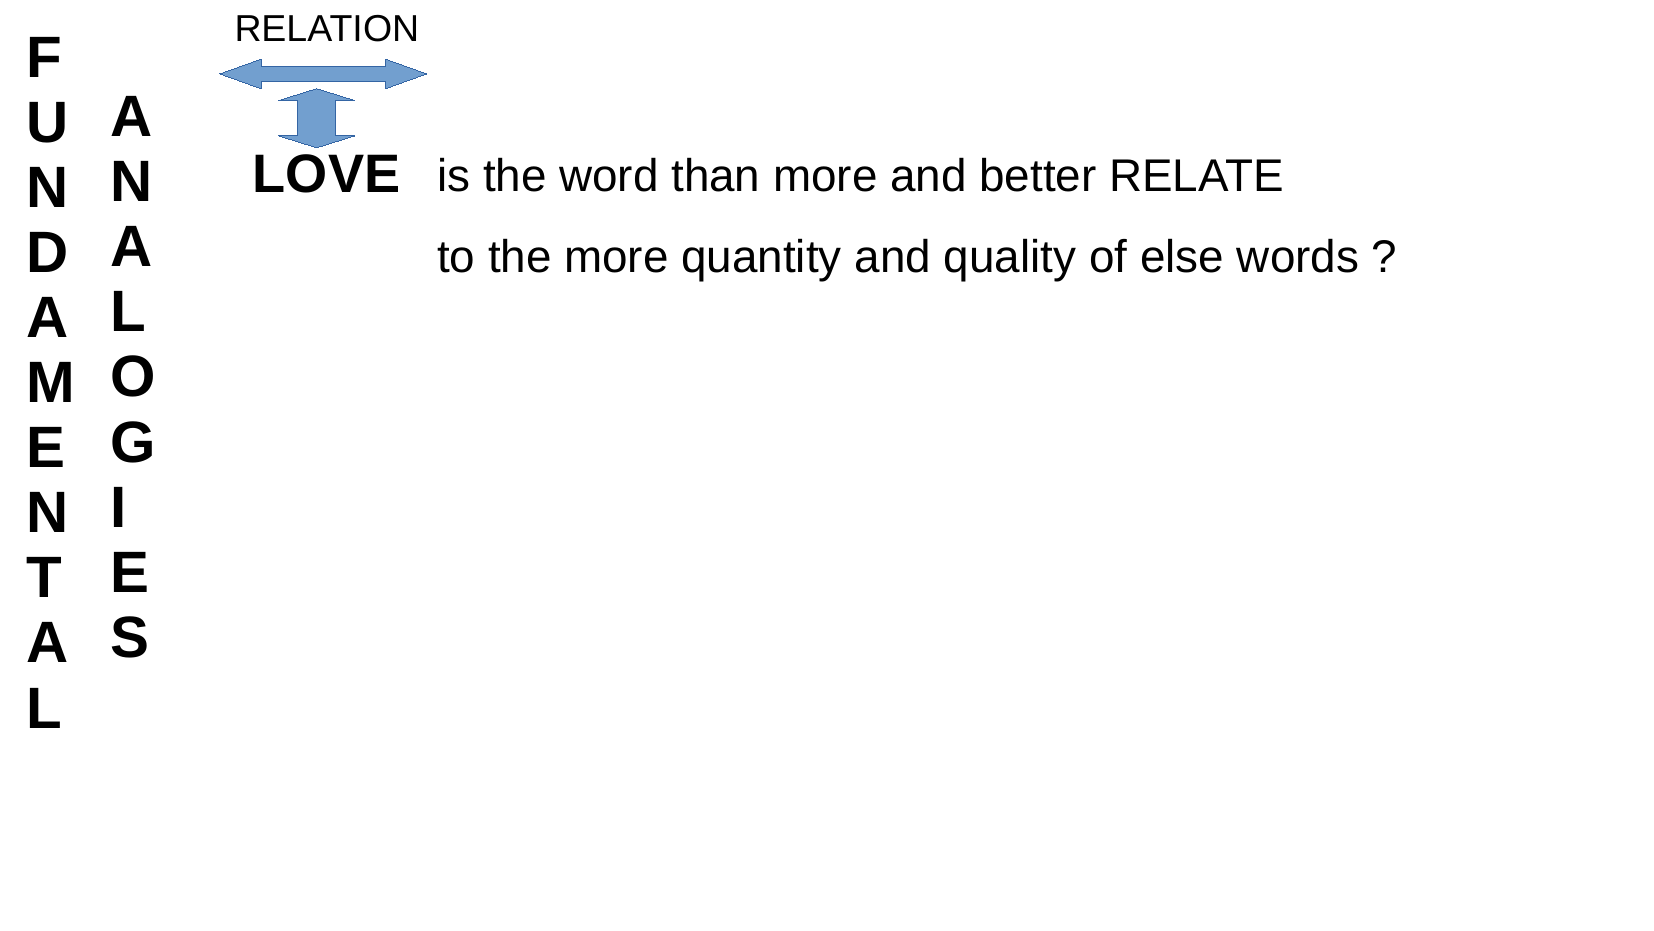

RELATION
FUNDAMENTAL
# is the word than more and better RELATE
to the more quantity and quality of else words ?
ANALOGIES
LOVE